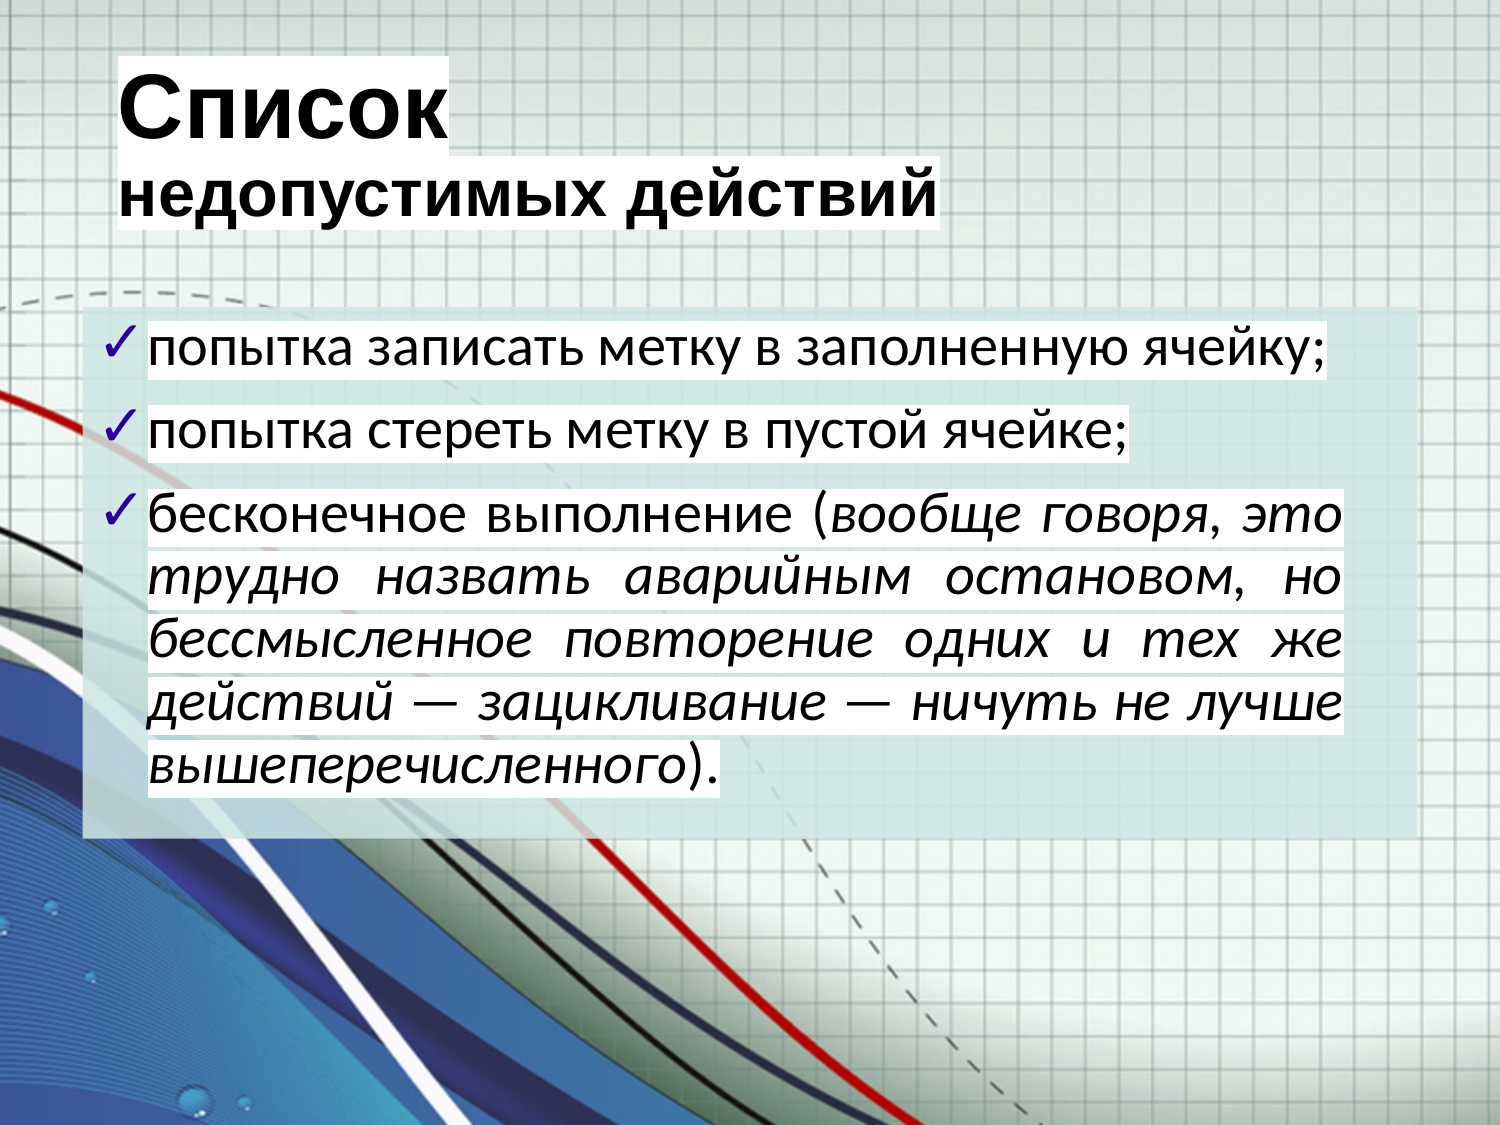

Список
недопустимых действий
#
попытка записать метку в заполненную ячейку;
попытка стереть метку в пустой ячейке;
бесконечное выполнение (вообще говоря, это трудно назвать аварийным остановом, но бессмысленное повторение одних и тех же действий — зацикливание — ничуть не лучше вышеперечисленного).